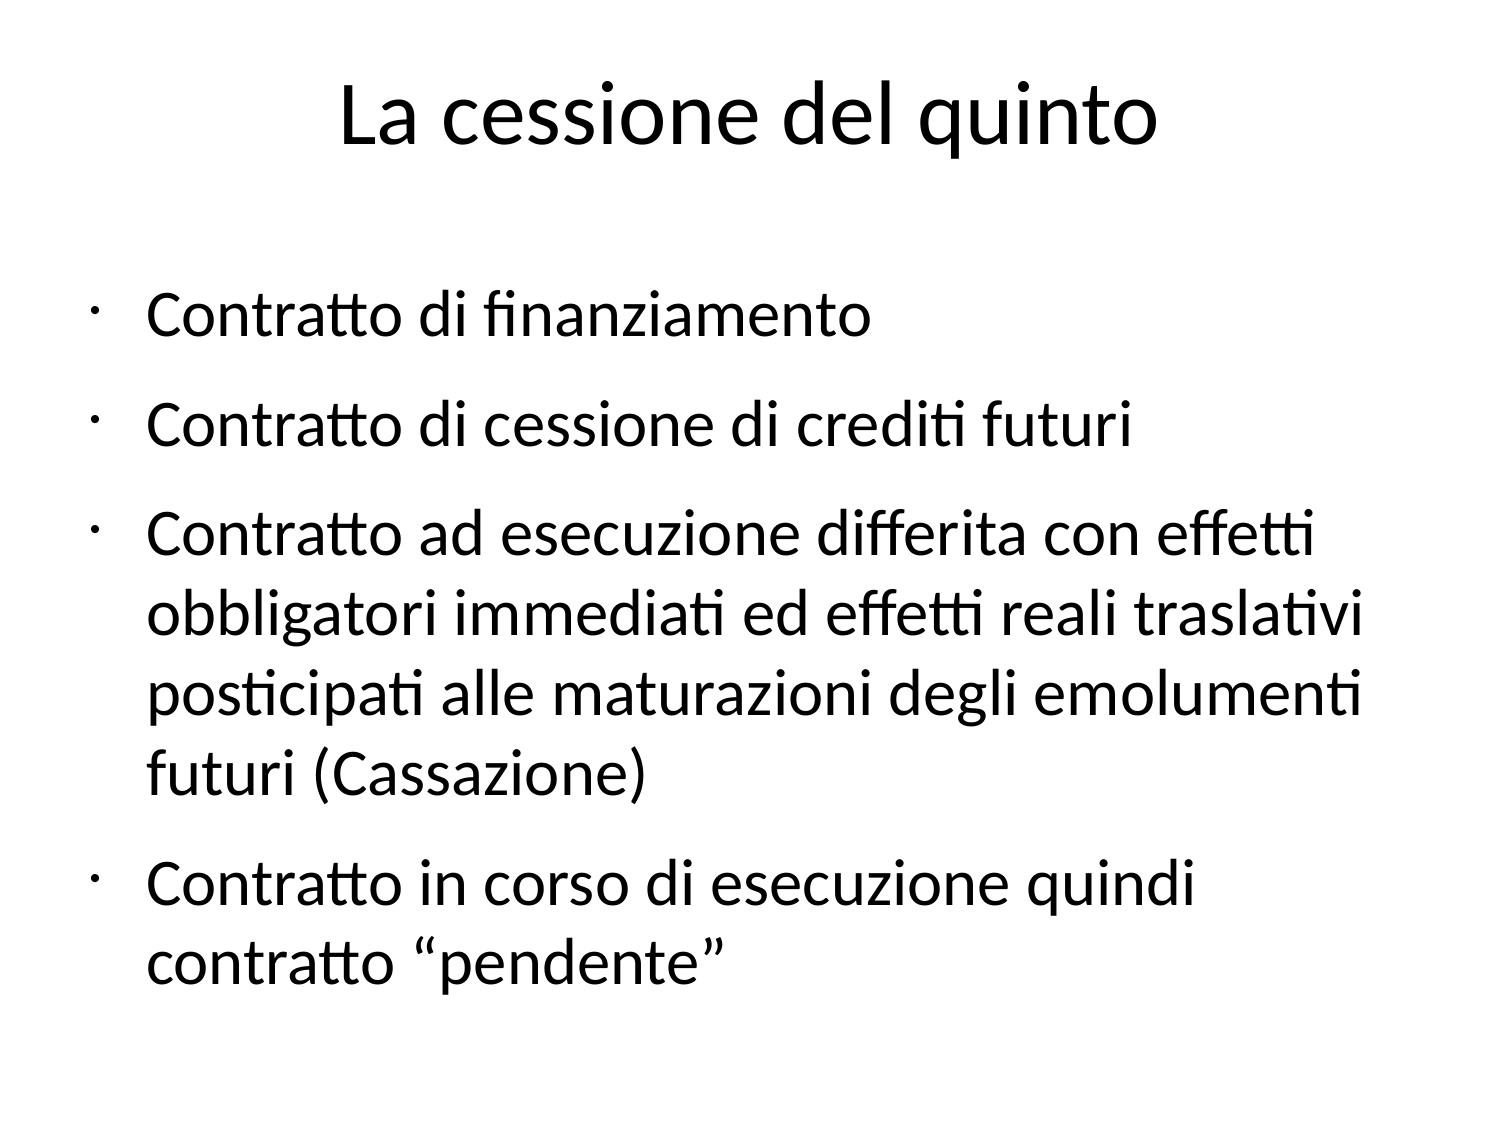

# La cessione del quinto
Contratto di finanziamento
Contratto di cessione di crediti futuri
Contratto ad esecuzione differita con effetti obbligatori immediati ed effetti reali traslativi posticipati alle maturazioni degli emolumenti futuri (Cassazione)
Contratto in corso di esecuzione quindi contratto “pendente”